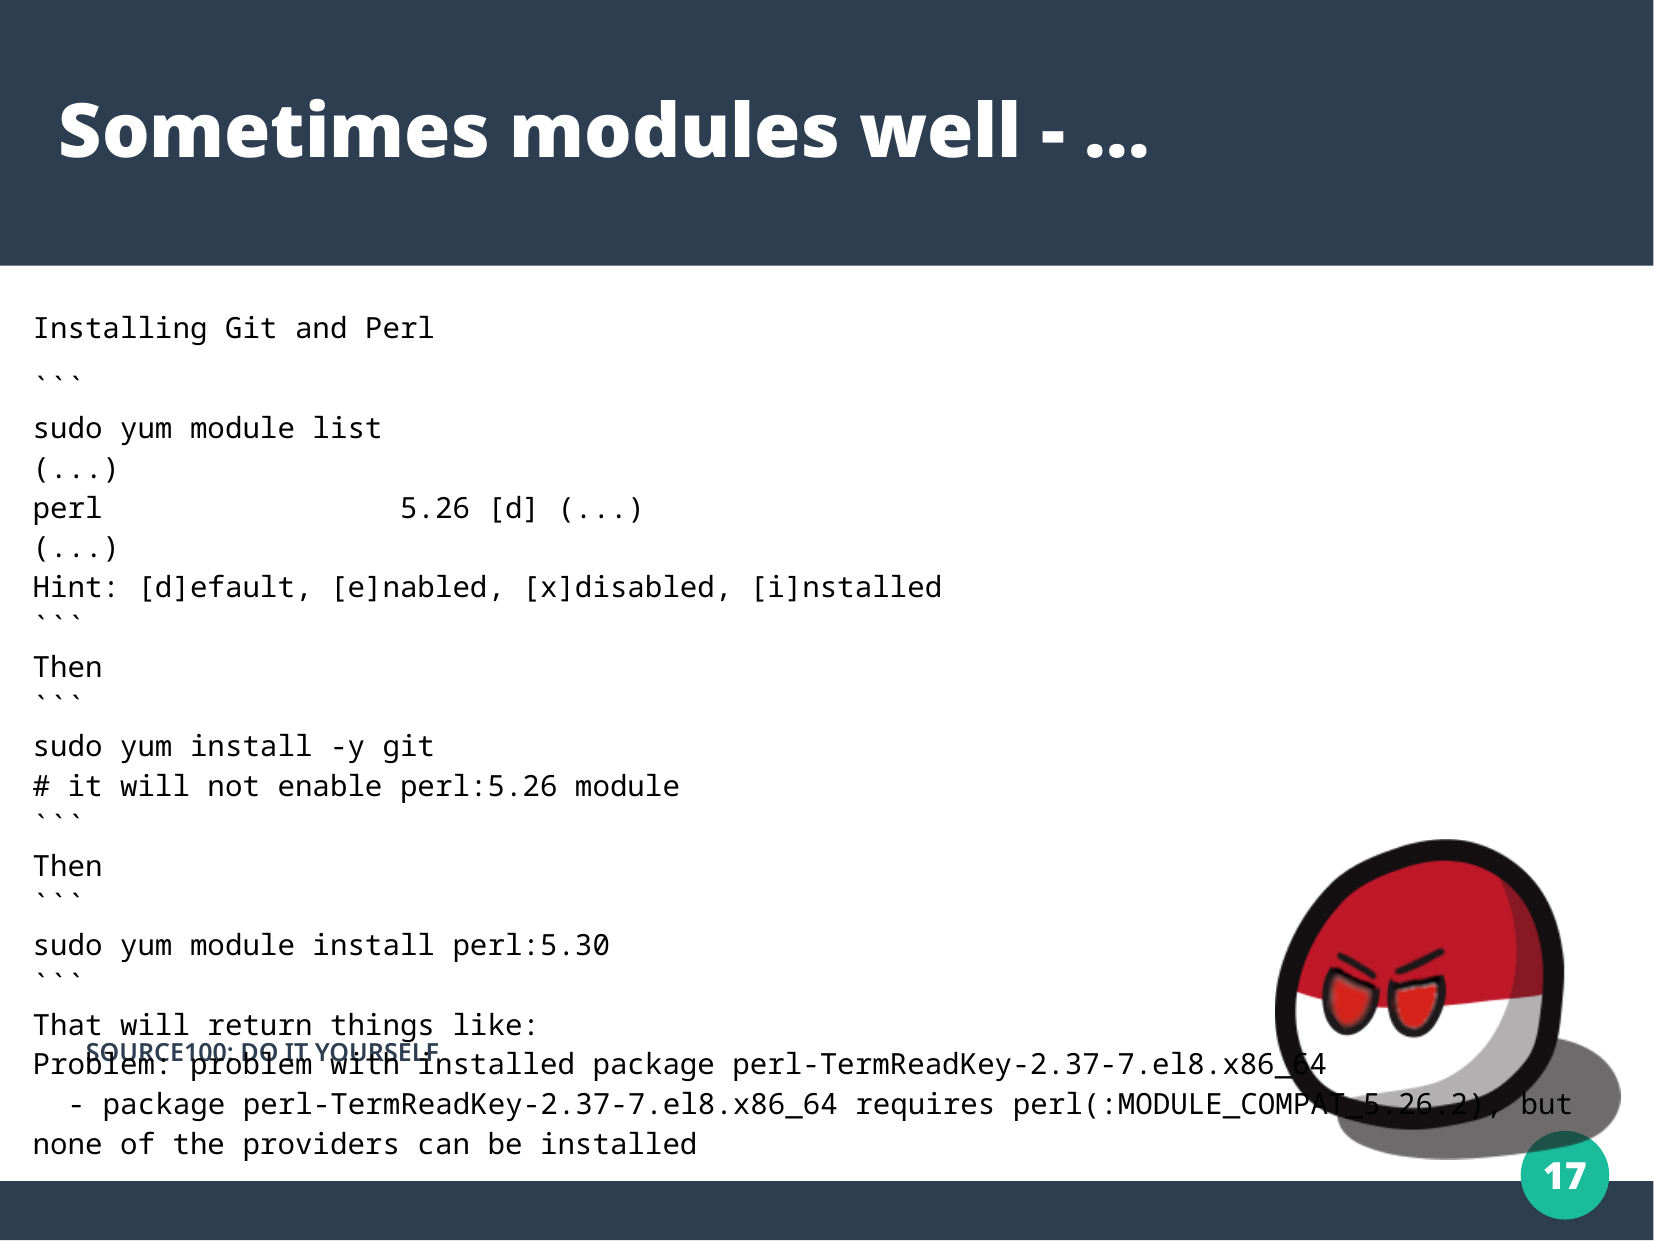

# Sometimes modules well - ...
Installing Git and Perl
```
sudo yum module list
(...)
perl 5.26 [d] (...)
(...)
Hint: [d]efault, [e]nabled, [x]disabled, [i]nstalled
```
Then
```
sudo yum install -y git
# it will not enable perl:5.26 module ```
Then
```
sudo yum module install perl:5.30
```
That will return things like:
Problem: problem with installed package perl-TermReadKey-2.37-7.el8.x86_64
 - package perl-TermReadKey-2.37-7.el8.x86_64 requires perl(:MODULE_COMPAT_5.26.2), but none of the providers can be installed
SOURCE100: DO IT YOURSELF
17